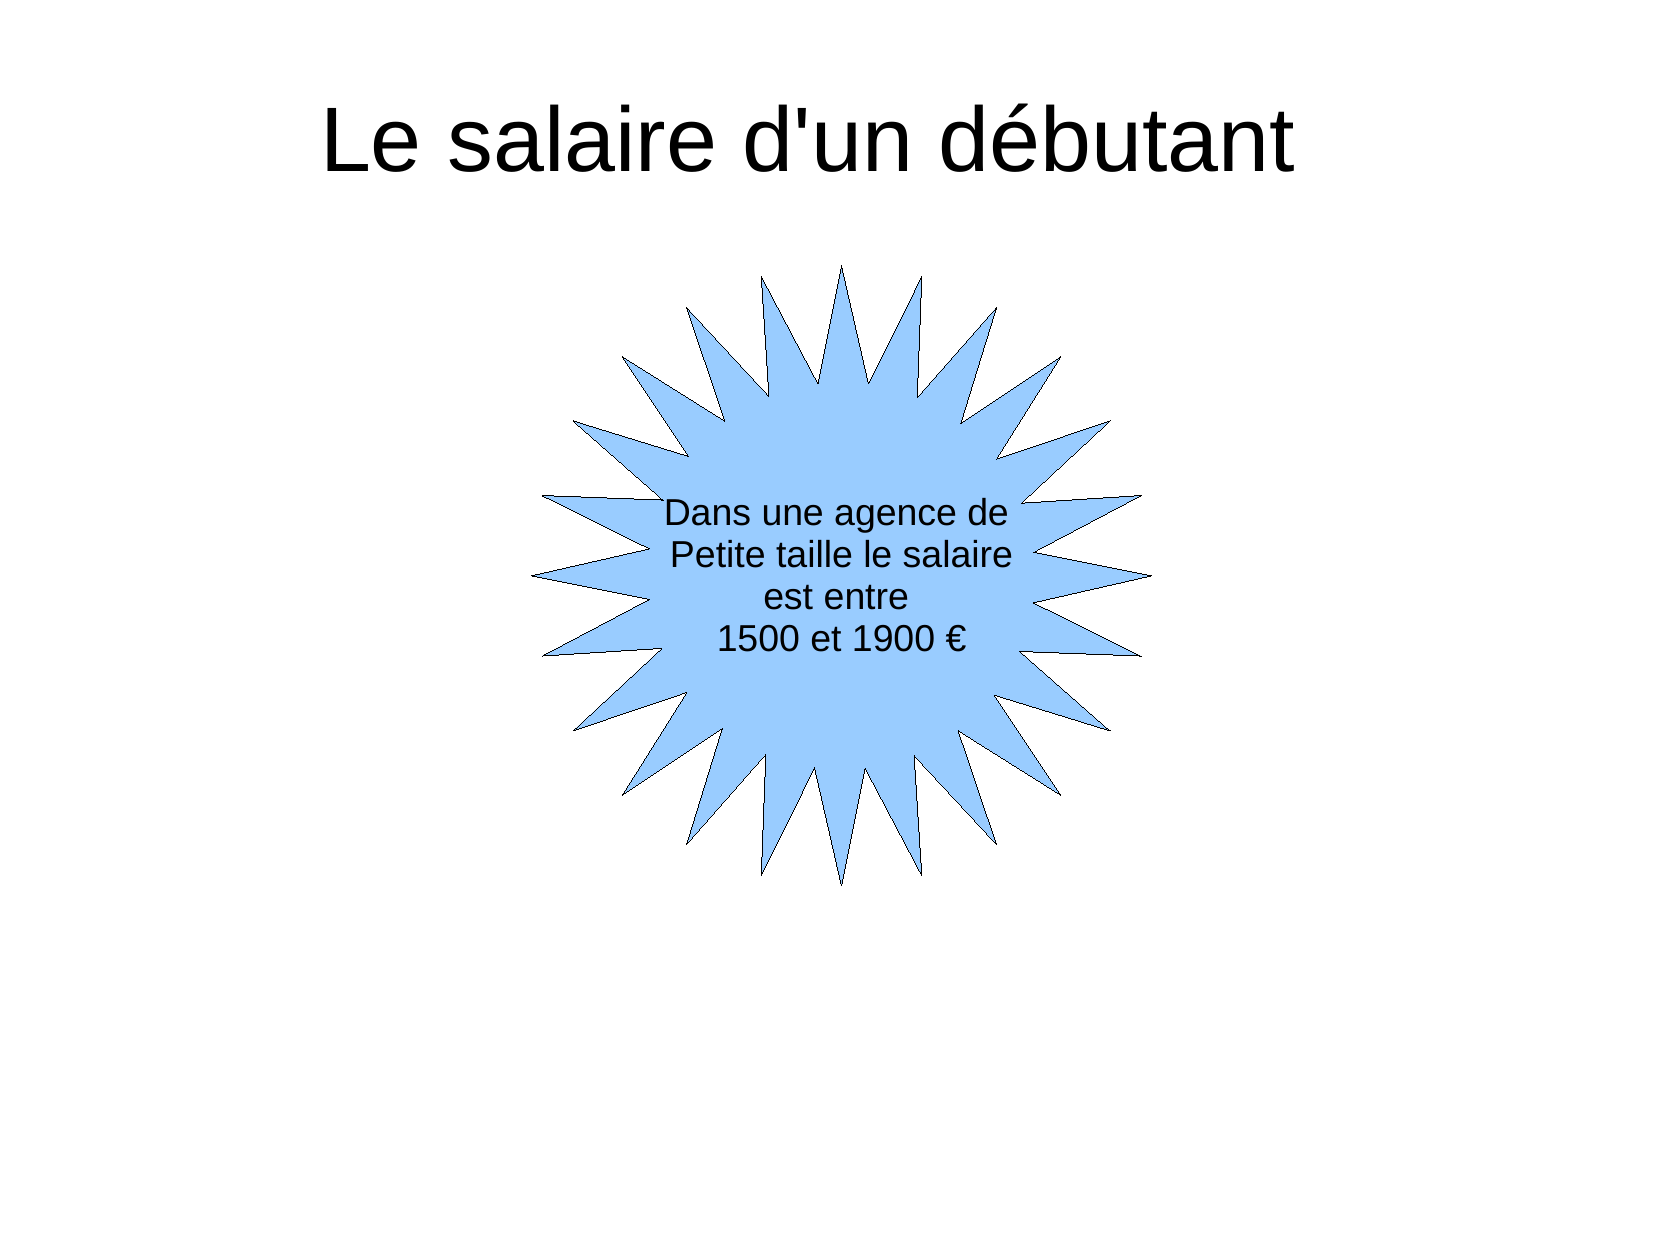

# Le salaire d'un débutant
Dans une agence de
Petite taille le salaire
est entre
1500 et 1900 €